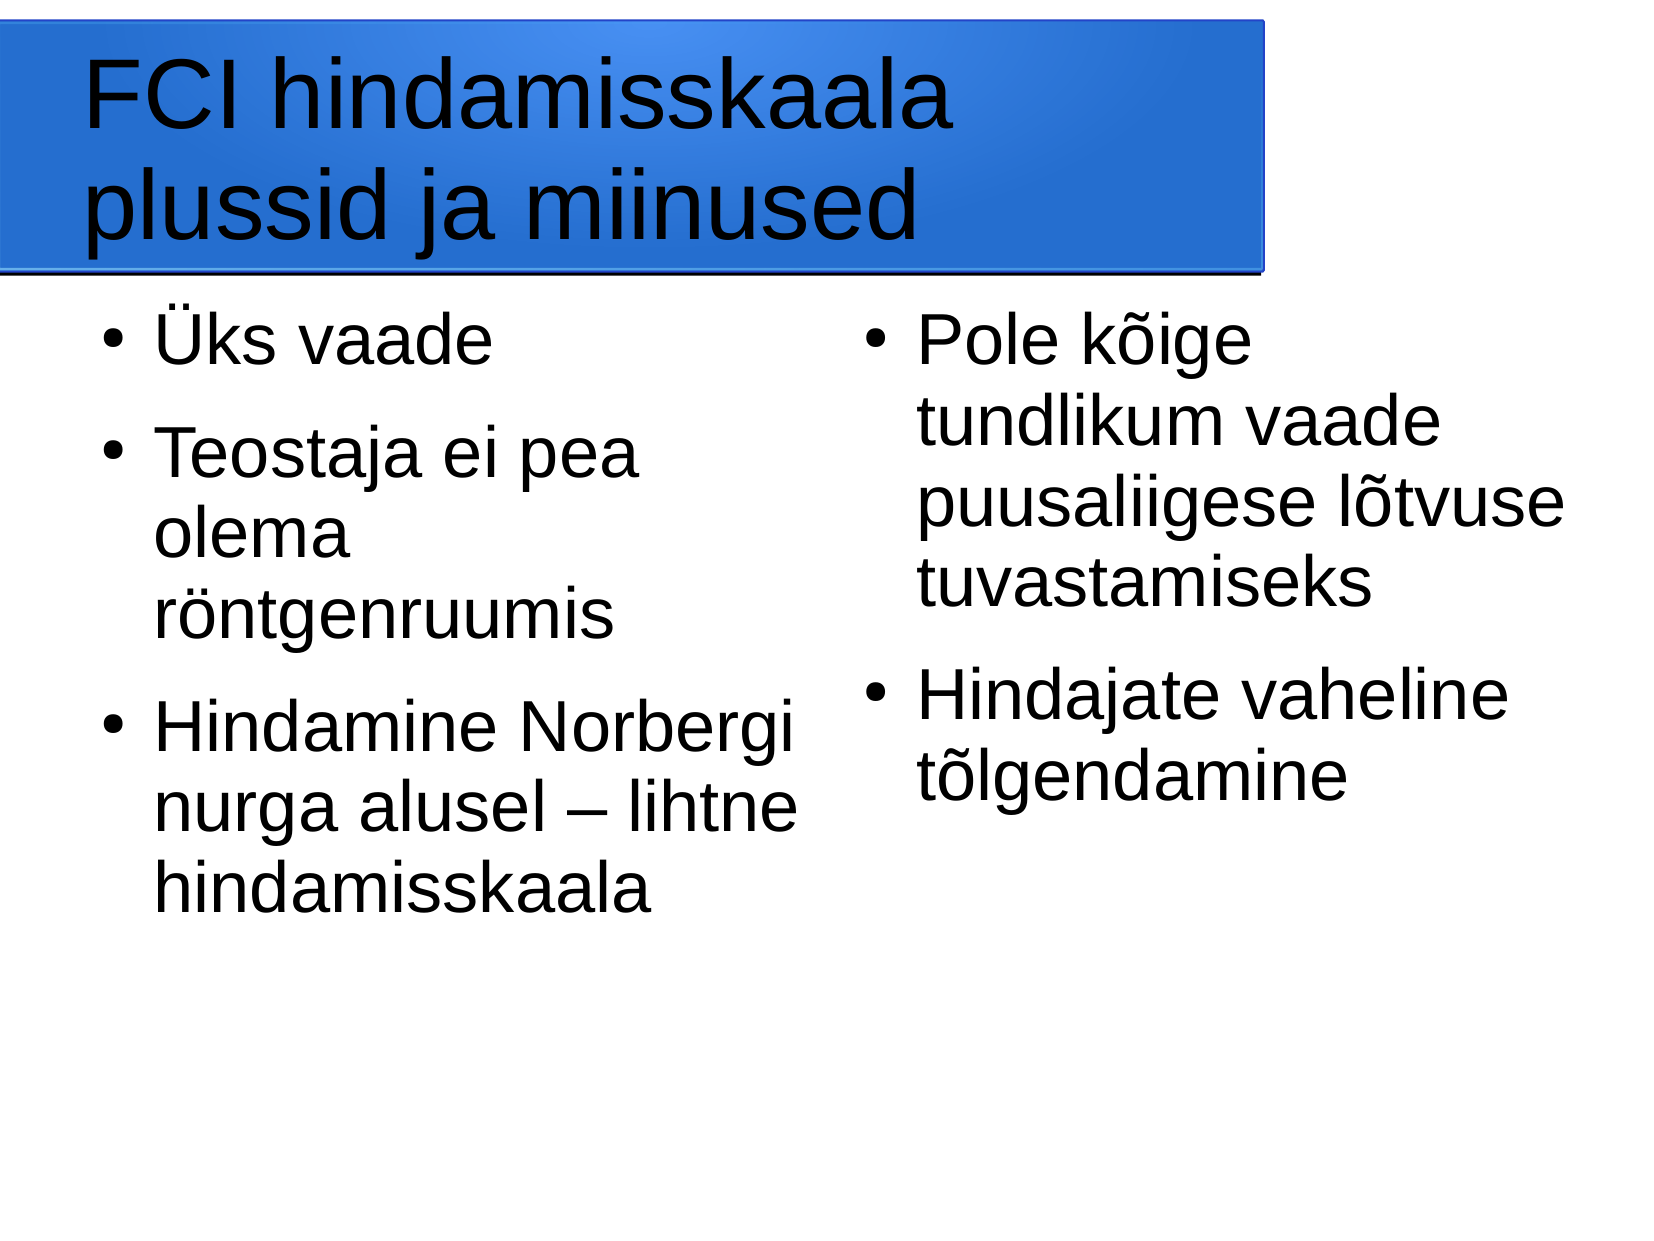

# FCI hindamisskaala plussid ja miinused
Üks vaade
Teostaja ei pea olema röntgenruumis
Hindamine Norbergi nurga alusel – lihtne hindamisskaala
Pole kõige tundlikum vaade puusaliigese lõtvuse tuvastamiseks
Hindajate vaheline tõlgendamine